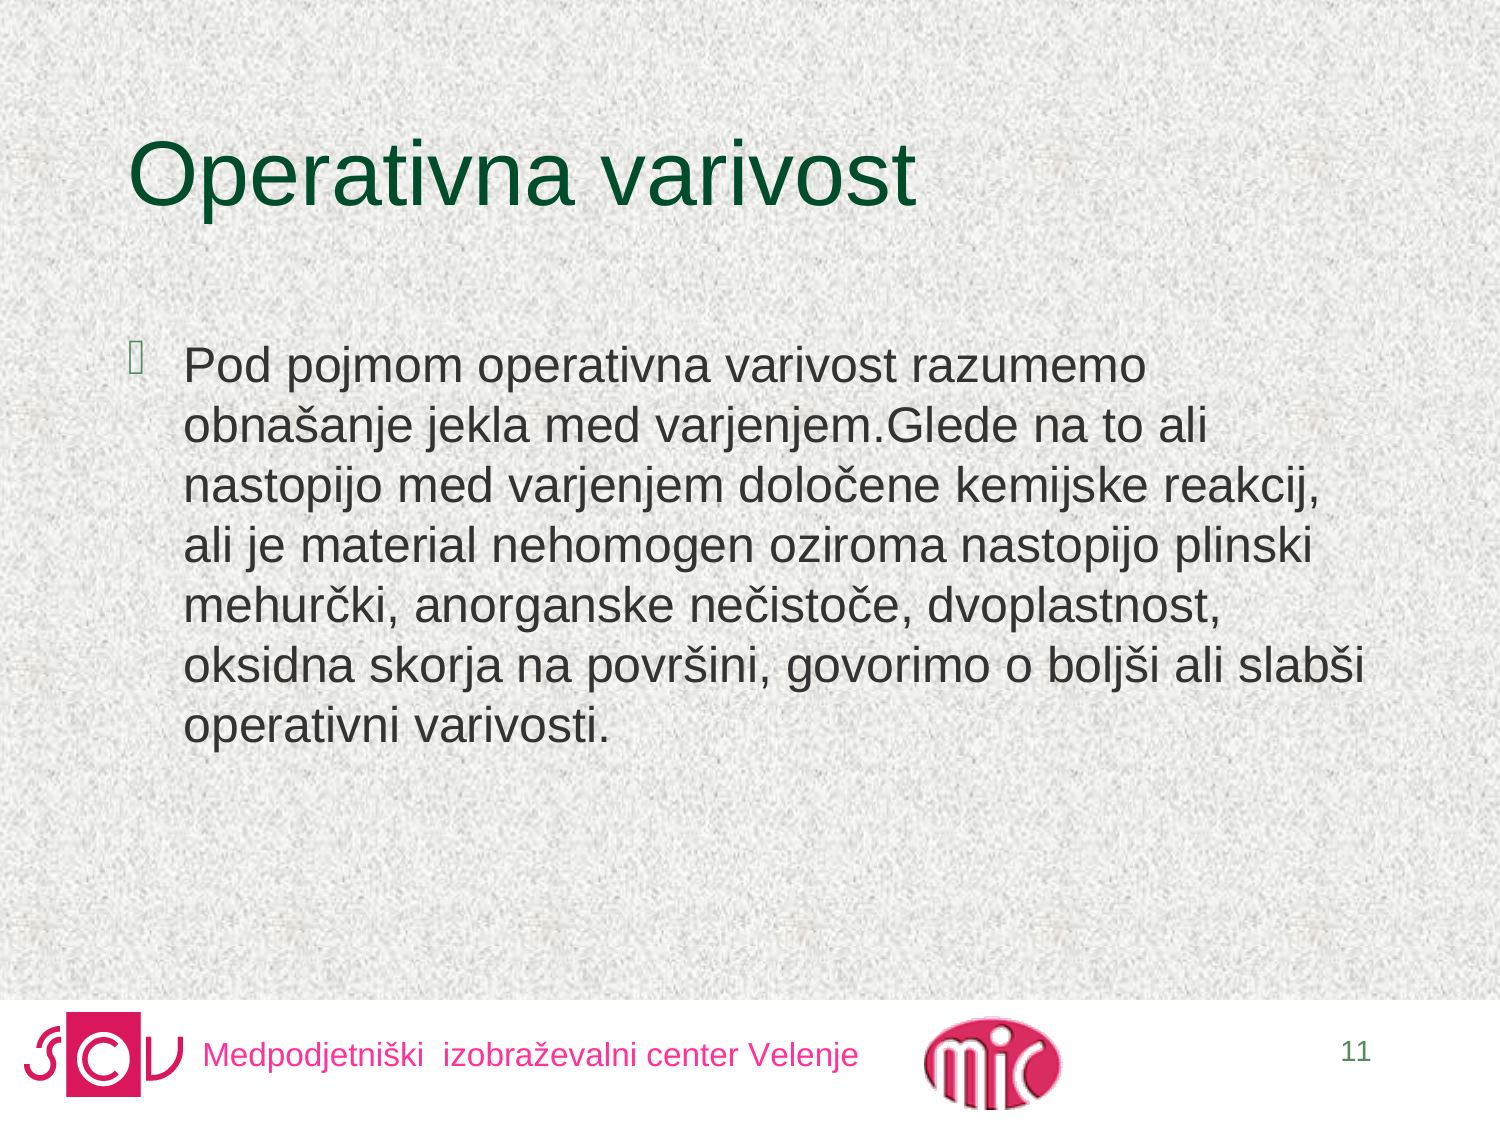

# Operativna varivost
Pod pojmom operativna varivost razumemo obnašanje jekla med varjenjem.Glede na to ali nastopijo med varjenjem določene kemijske reakcij, ali je material nehomogen oziroma nastopijo plinski mehurčki, anorganske nečistoče, dvoplastnost, oksidna skorja na površini, govorimo o boljši ali slabši operativni varivosti.